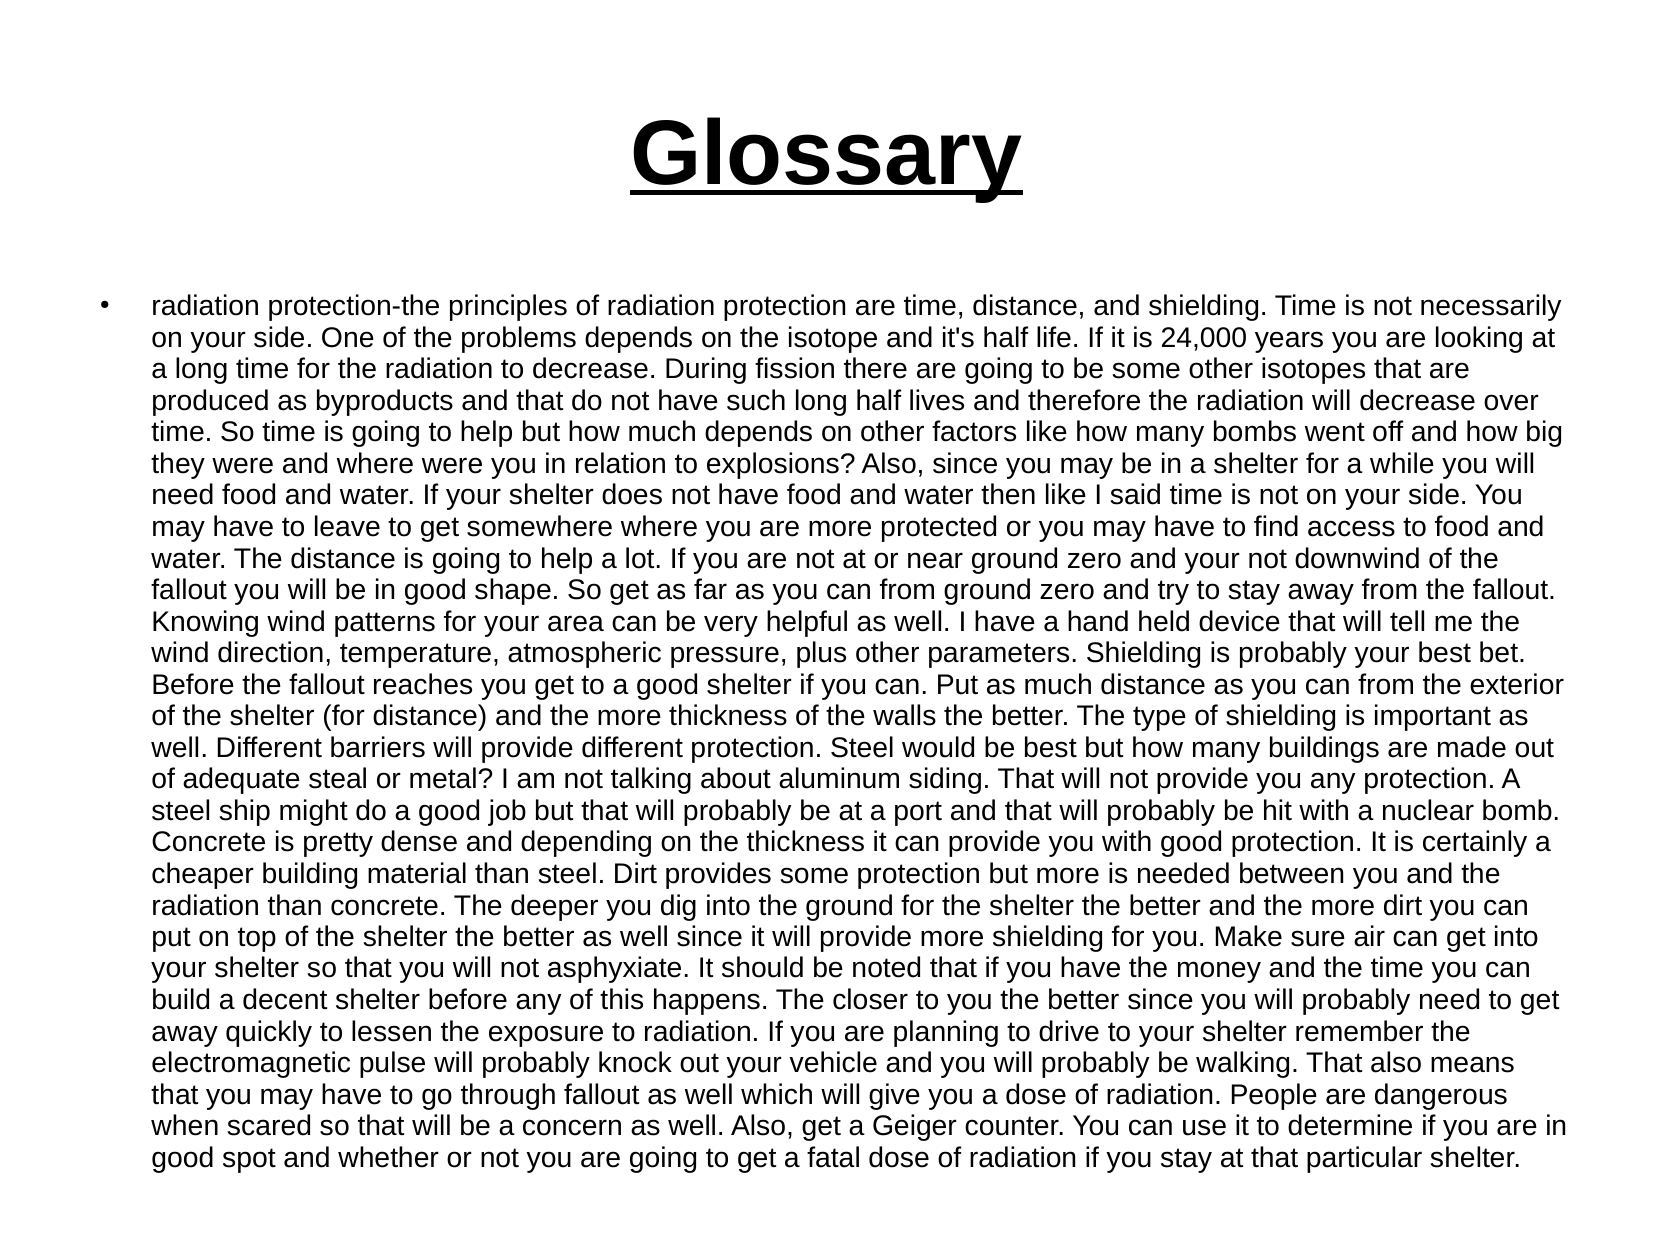

# Glossary
radiation protection-the principles of radiation protection are time, distance, and shielding. Time is not necessarily on your side. One of the problems depends on the isotope and it's half life. If it is 24,000 years you are looking at a long time for the radiation to decrease. During fission there are going to be some other isotopes that are produced as byproducts and that do not have such long half lives and therefore the radiation will decrease over time. So time is going to help but how much depends on other factors like how many bombs went off and how big they were and where were you in relation to explosions? Also, since you may be in a shelter for a while you will need food and water. If your shelter does not have food and water then like I said time is not on your side. You may have to leave to get somewhere where you are more protected or you may have to find access to food and water. The distance is going to help a lot. If you are not at or near ground zero and your not downwind of the fallout you will be in good shape. So get as far as you can from ground zero and try to stay away from the fallout. Knowing wind patterns for your area can be very helpful as well. I have a hand held device that will tell me the wind direction, temperature, atmospheric pressure, plus other parameters. Shielding is probably your best bet. Before the fallout reaches you get to a good shelter if you can. Put as much distance as you can from the exterior of the shelter (for distance) and the more thickness of the walls the better. The type of shielding is important as well. Different barriers will provide different protection. Steel would be best but how many buildings are made out of adequate steal or metal? I am not talking about aluminum siding. That will not provide you any protection. A steel ship might do a good job but that will probably be at a port and that will probably be hit with a nuclear bomb. Concrete is pretty dense and depending on the thickness it can provide you with good protection. It is certainly a cheaper building material than steel. Dirt provides some protection but more is needed between you and the radiation than concrete. The deeper you dig into the ground for the shelter the better and the more dirt you can put on top of the shelter the better as well since it will provide more shielding for you. Make sure air can get into your shelter so that you will not asphyxiate. It should be noted that if you have the money and the time you can build a decent shelter before any of this happens. The closer to you the better since you will probably need to get away quickly to lessen the exposure to radiation. If you are planning to drive to your shelter remember the electromagnetic pulse will probably knock out your vehicle and you will probably be walking. That also means that you may have to go through fallout as well which will give you a dose of radiation. People are dangerous when scared so that will be a concern as well. Also, get a Geiger counter. You can use it to determine if you are in good spot and whether or not you are going to get a fatal dose of radiation if you stay at that particular shelter.